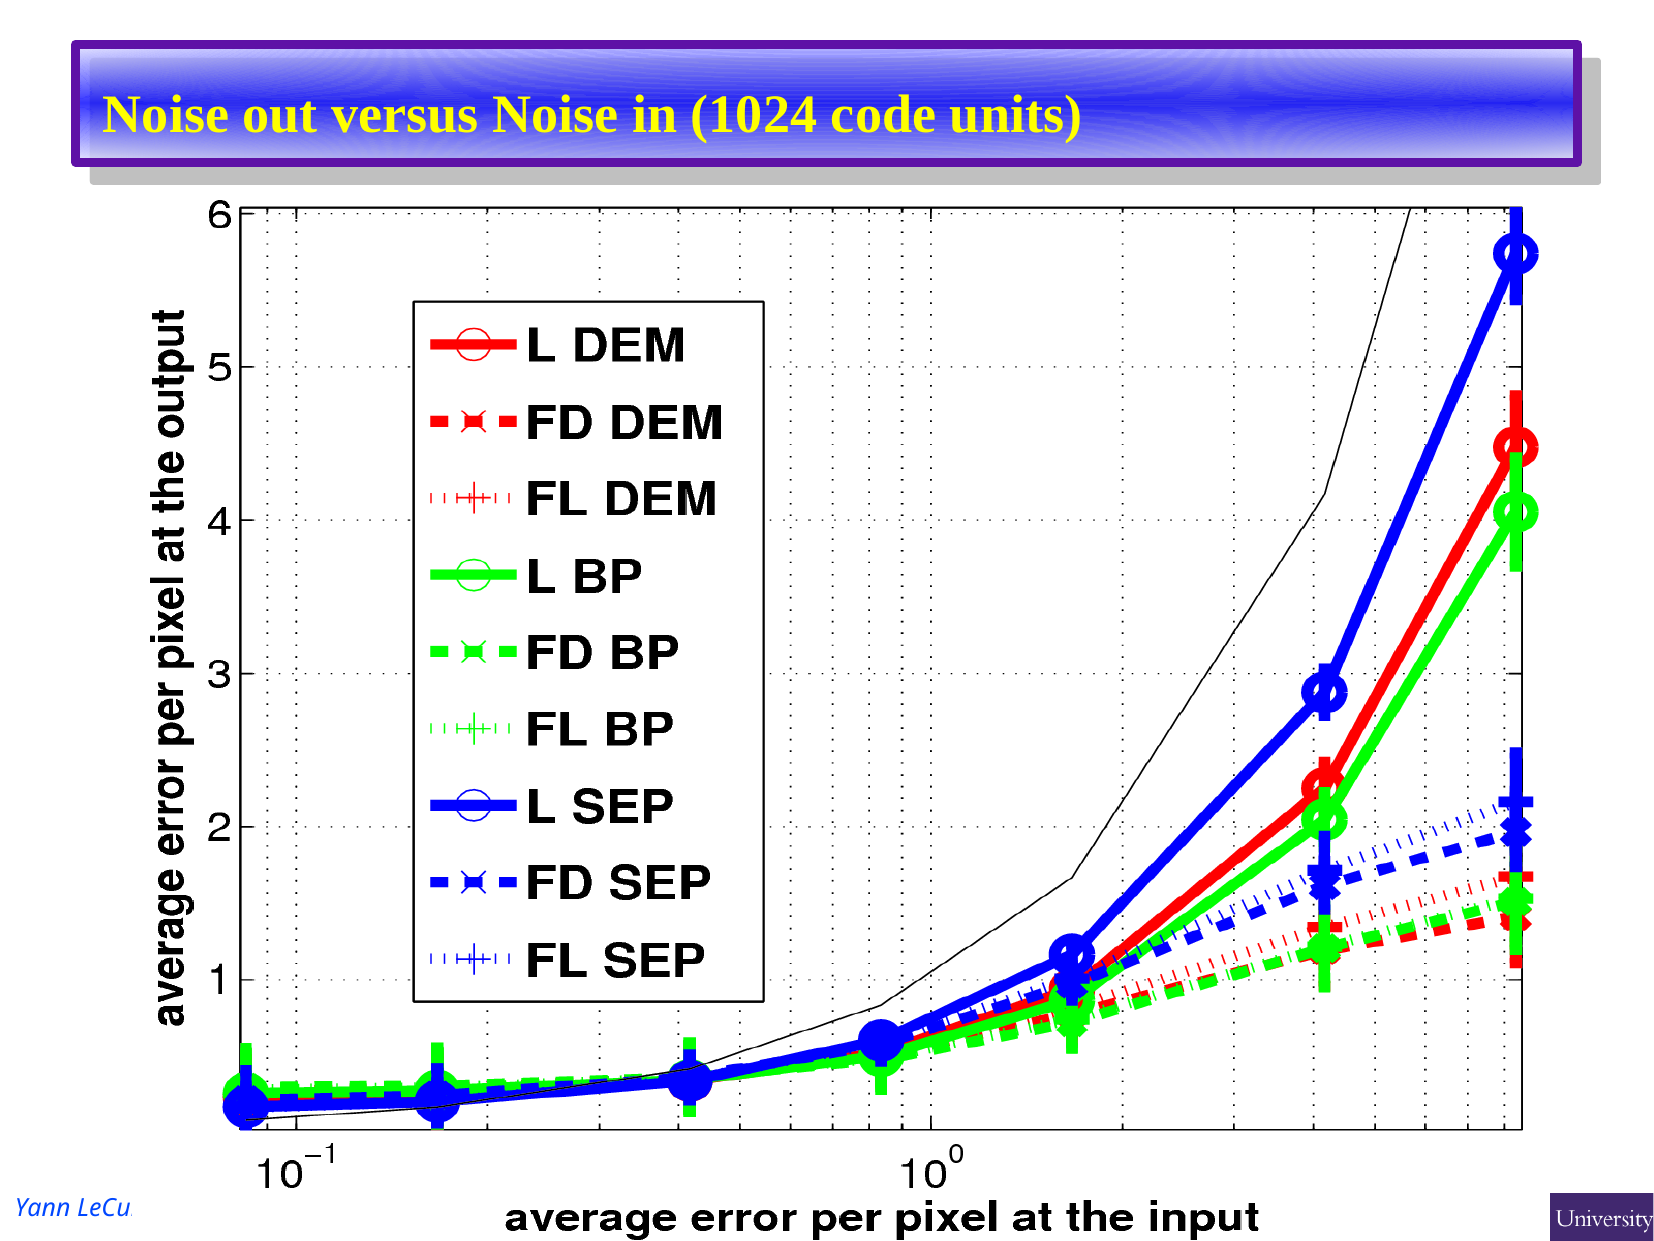

# Noise out versus Noise in (1024 code units)